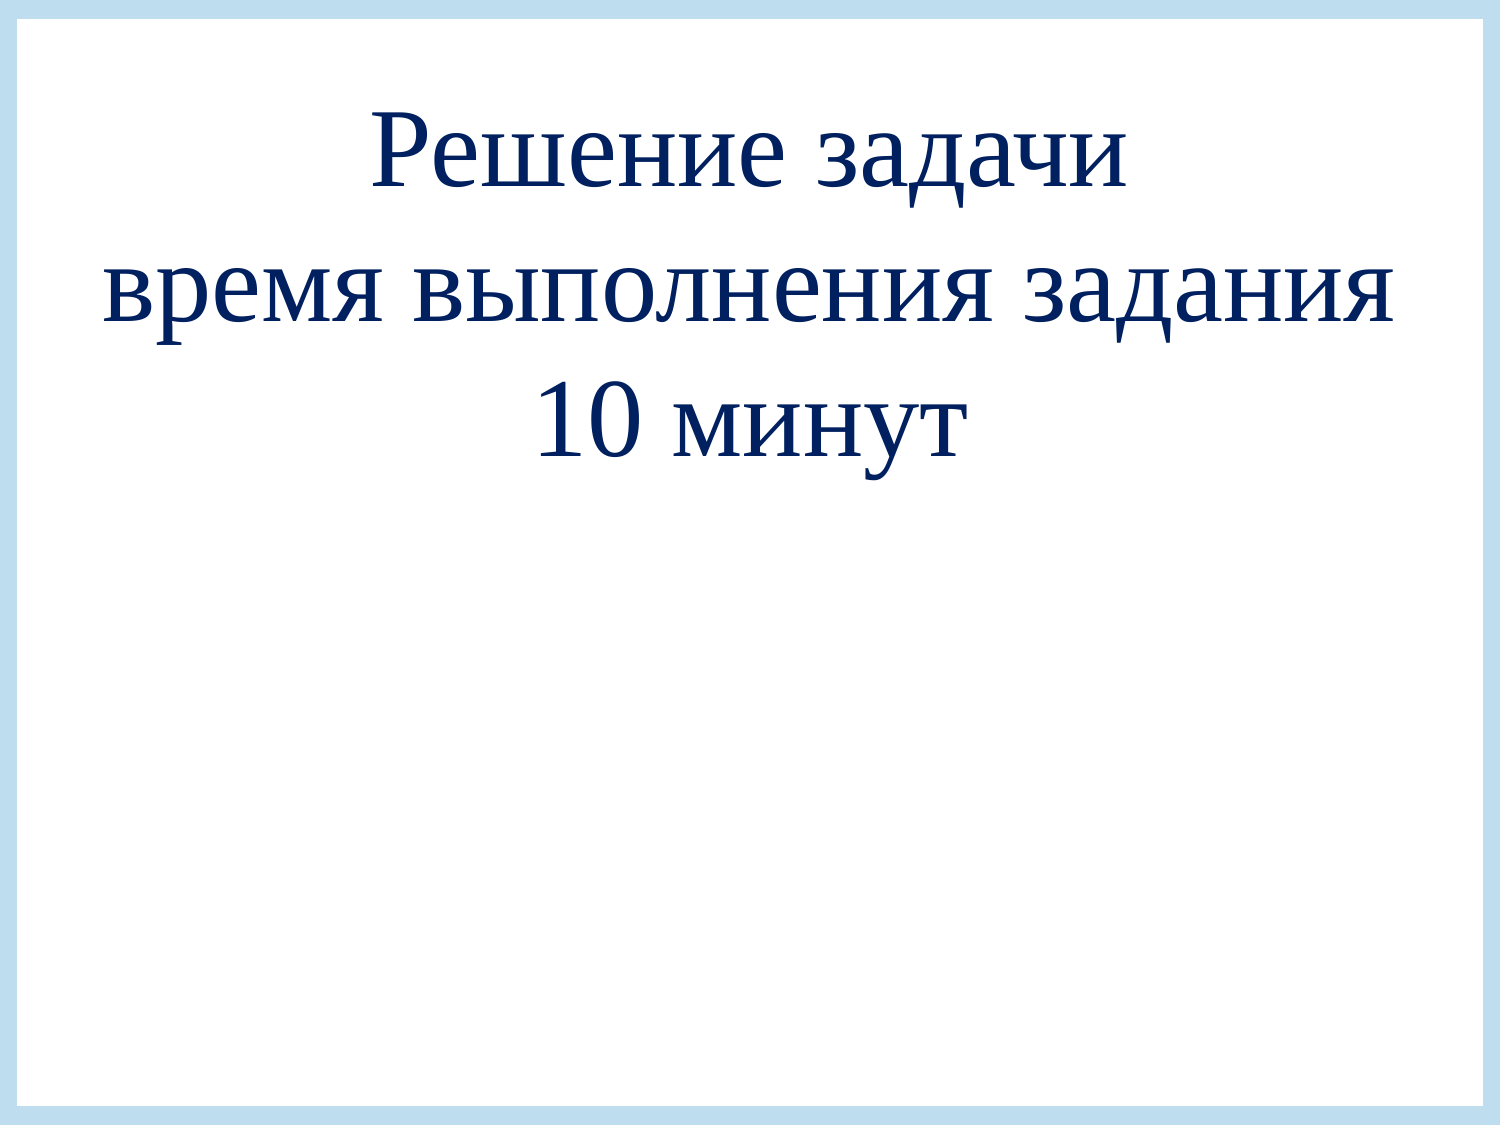

# Решение задачи время выполнения задания 10 минут